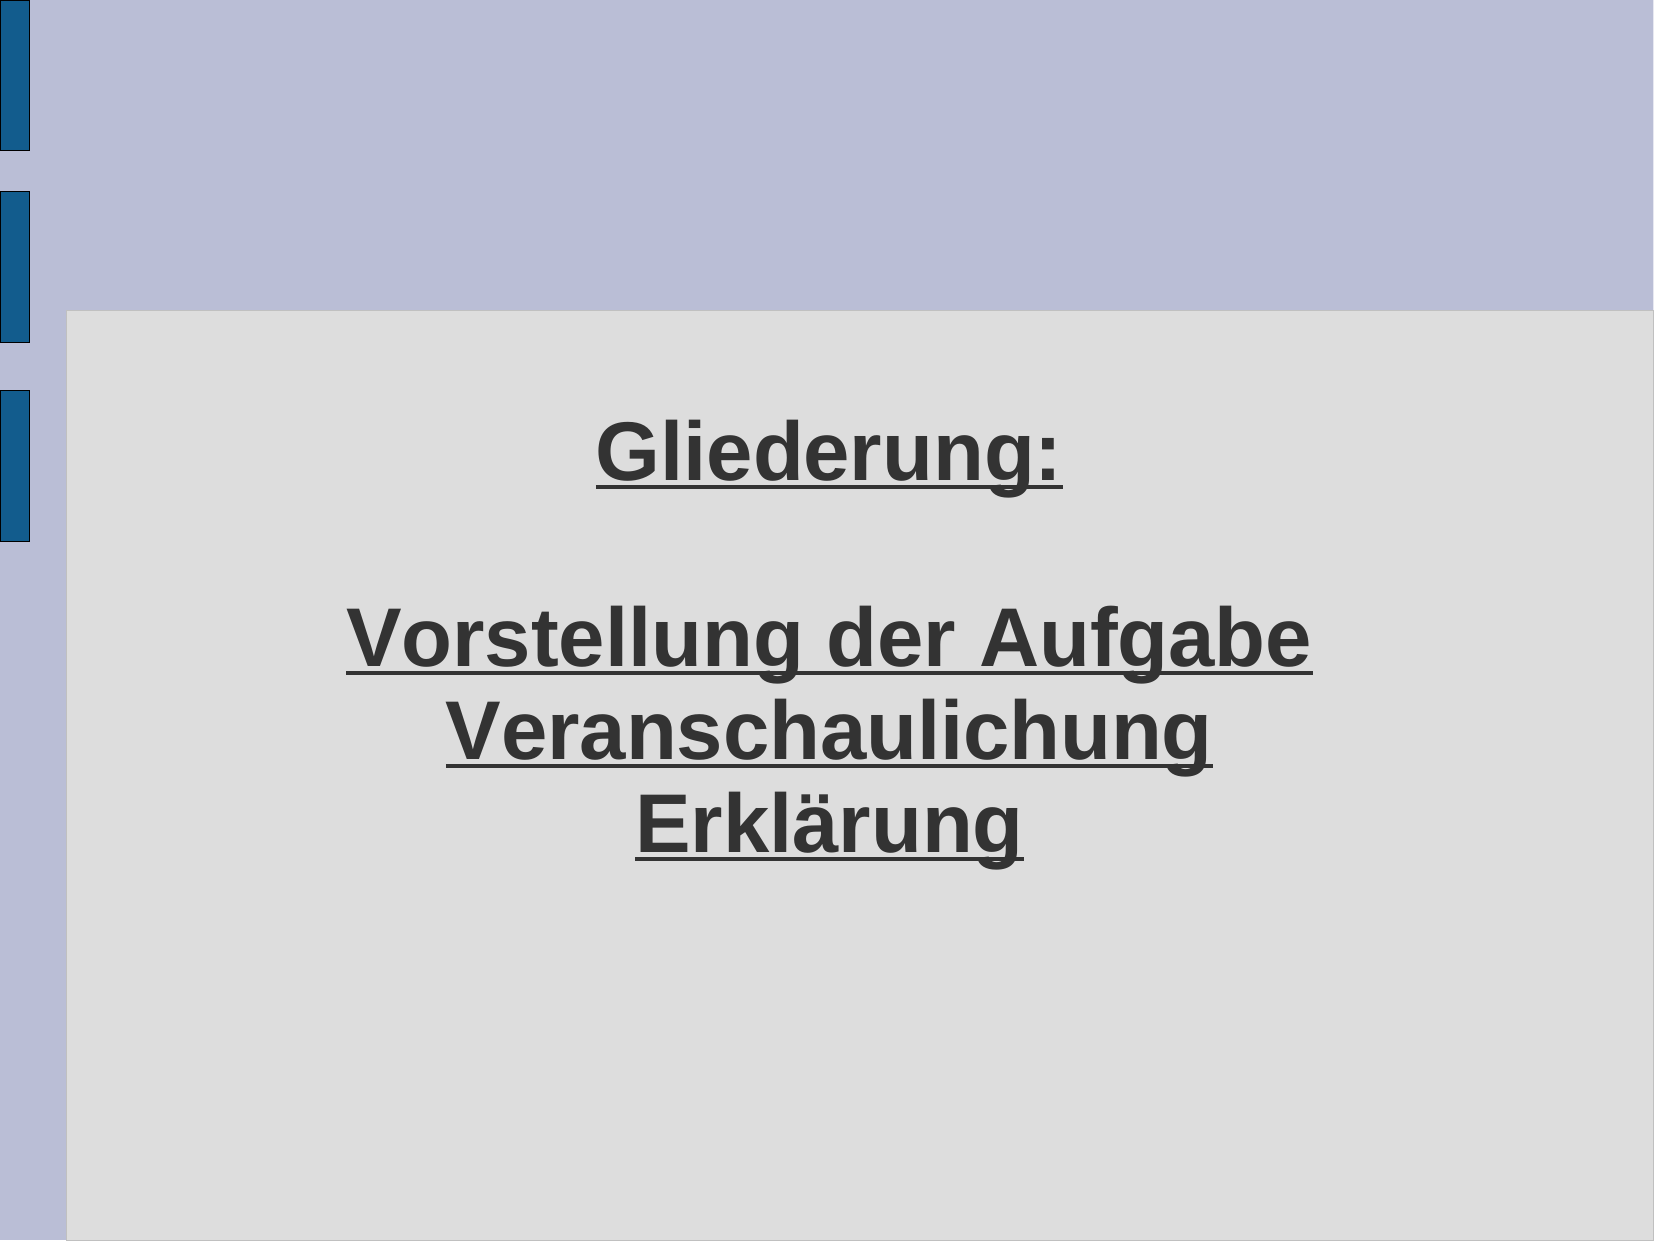

# Gliederung: Vorstellung der Aufgabe Veranschaulichung Erklärung